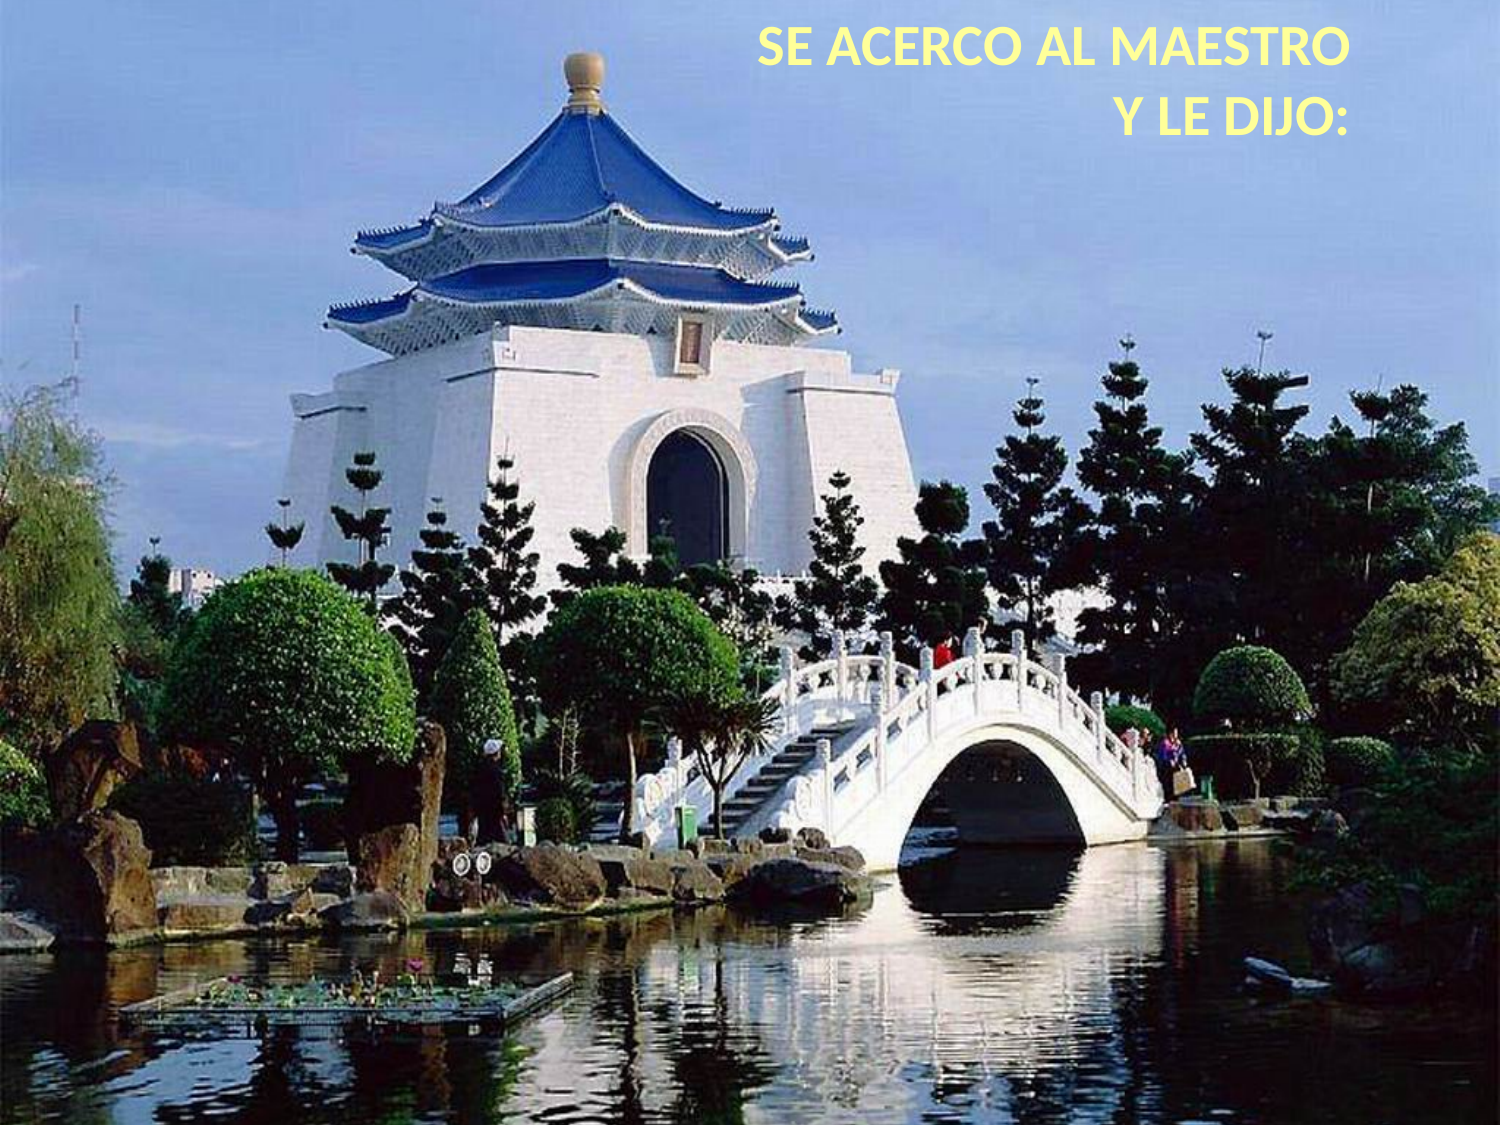

SE ACERCO AL MAESTRO
Y LE DIJO: